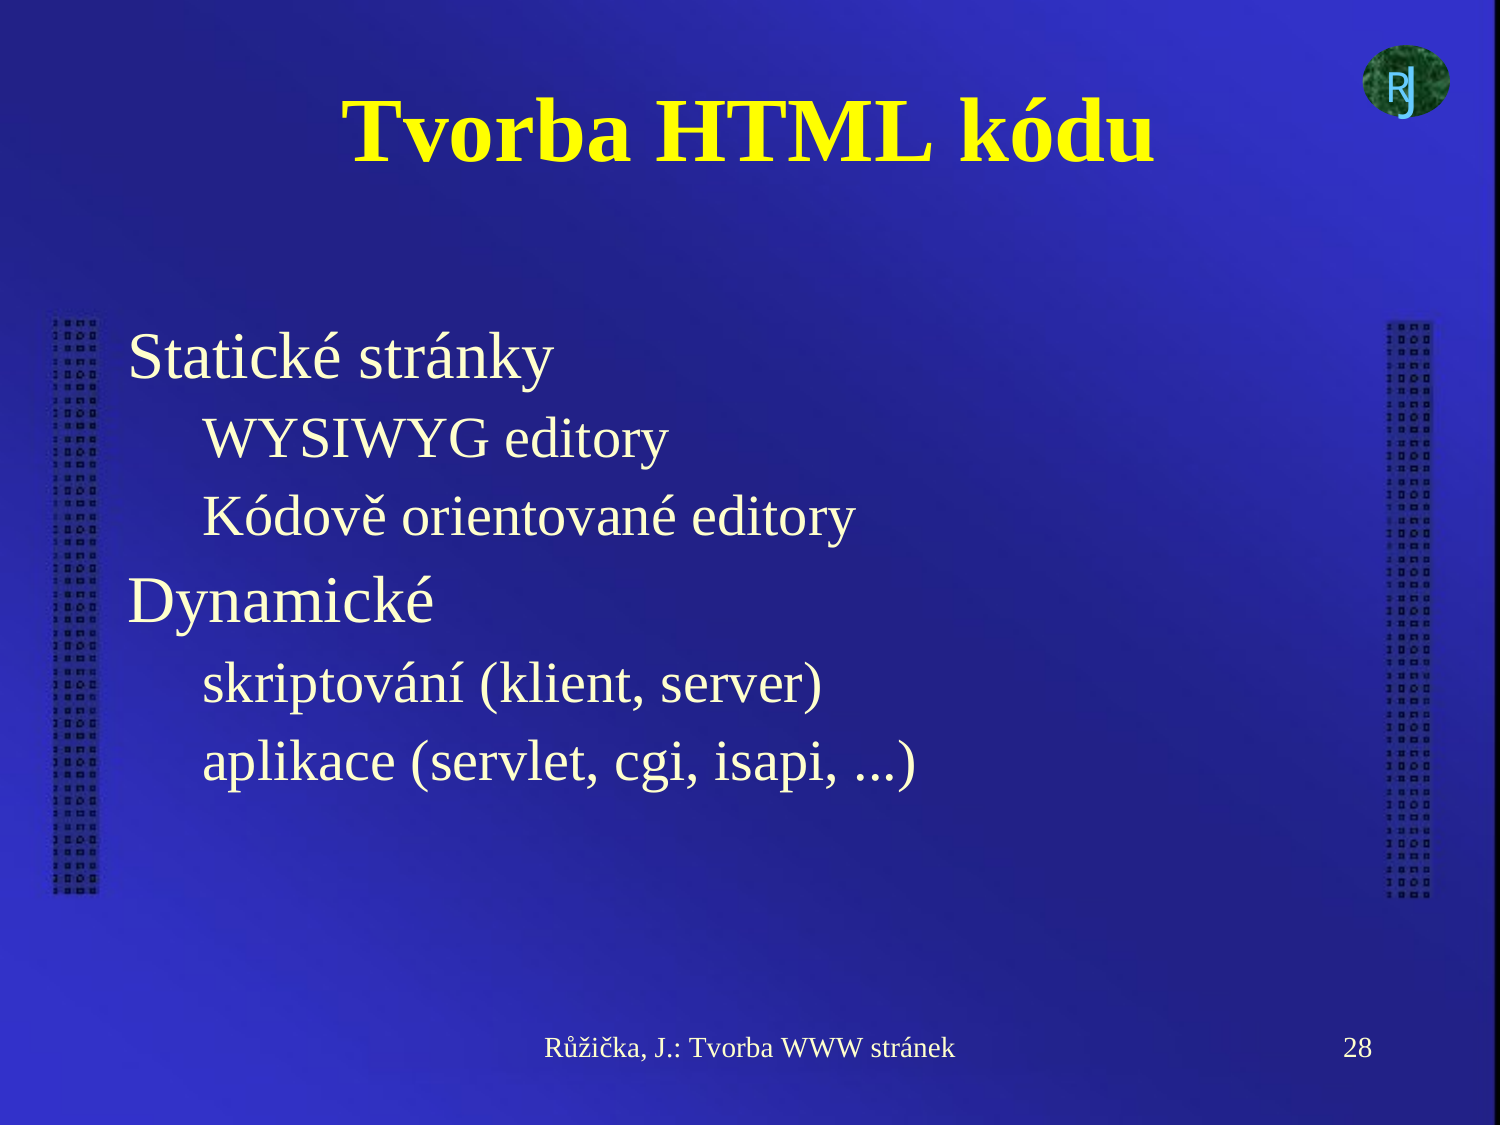

# Tvorba HTML kódu
J
R
Statické stránky
WYSIWYG editory
Kódově orientované editory
Dynamické
skriptování (klient, server)
aplikace (servlet, cgi, isapi, ...)
Růžička, J.: Tvorba WWW stránek